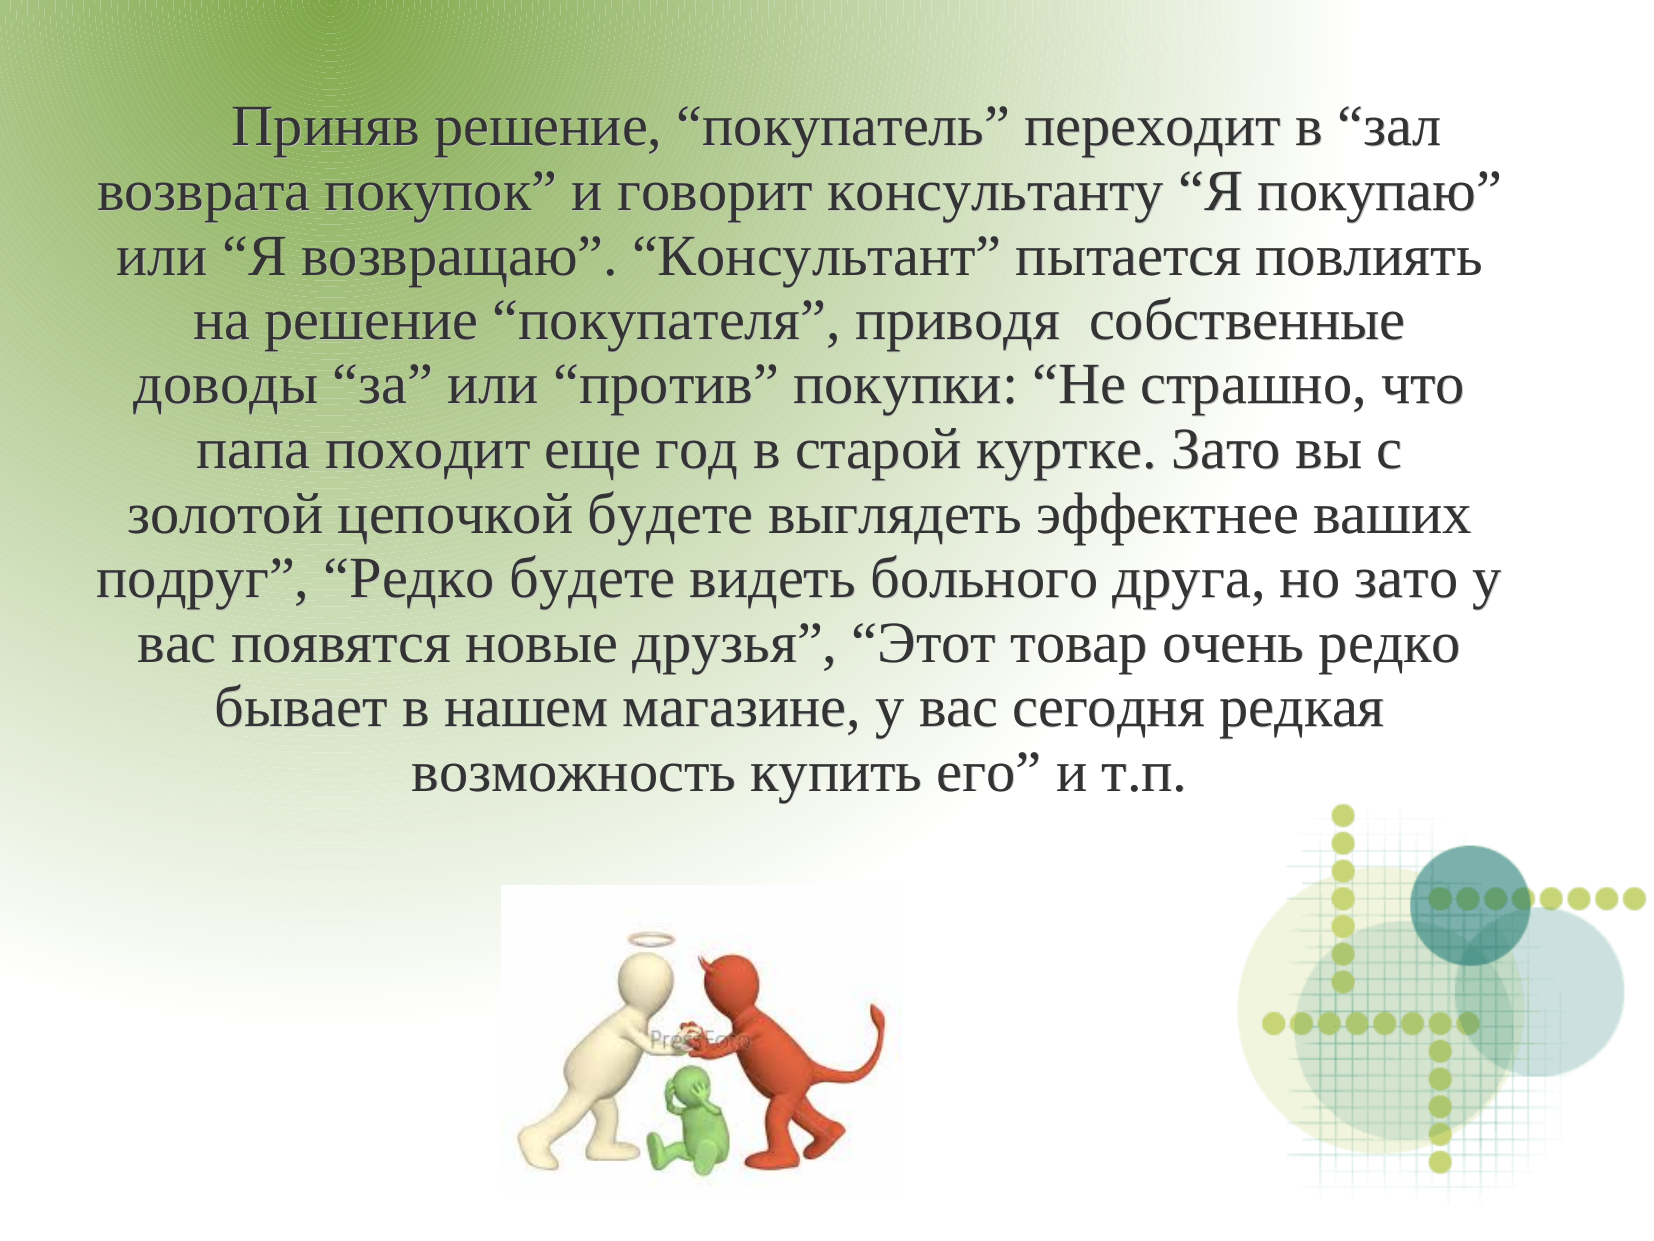

# Приняв решение, “покупатель” переходит в “зал возврата покупок” и говорит консультанту “Я покупаю” или “Я возвращаю”. “Консультант” пытается повлиять на решение “покупателя”, приводя собственные доводы “за” или “против” покупки: “Не страшно, что папа походит еще год в старой куртке. Зато вы с золотой цепочкой будете выглядеть эффектнее ваших подруг”, “Редко будете видеть больного друга, но зато у вас появятся новые друзья”, “Этот товар очень редко бывает в нашем магазине, у вас сегодня редкая возможность купить его” и т.п.